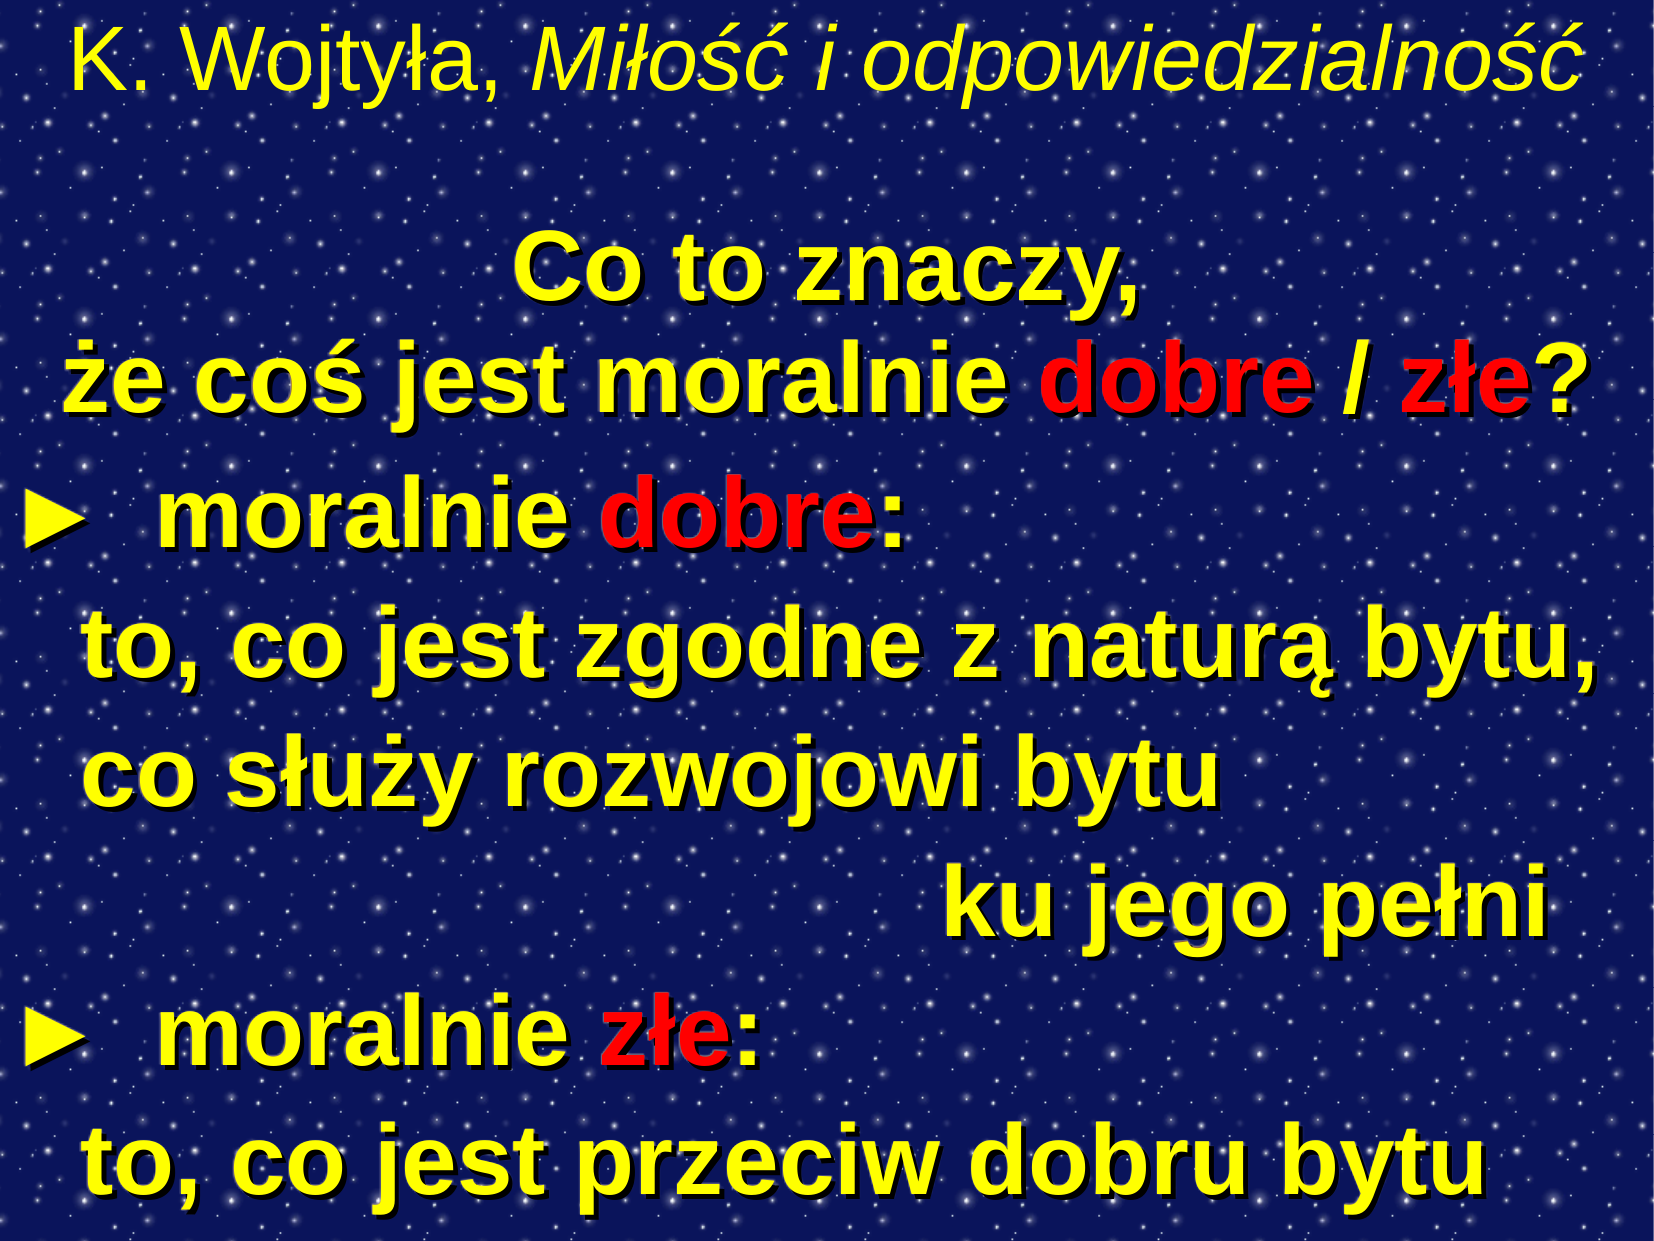

K. Wojtyła, Miłość i odpowiedzialność
# Co to znaczy,
że coś jest moralnie dobre / złe?
►	moralnie dobre:
	to, co jest zgodne z naturą bytu,
	co służy rozwojowi bytu
	                               ku jego pełni
►	moralnie złe:
	to, co jest przeciw dobru bytu